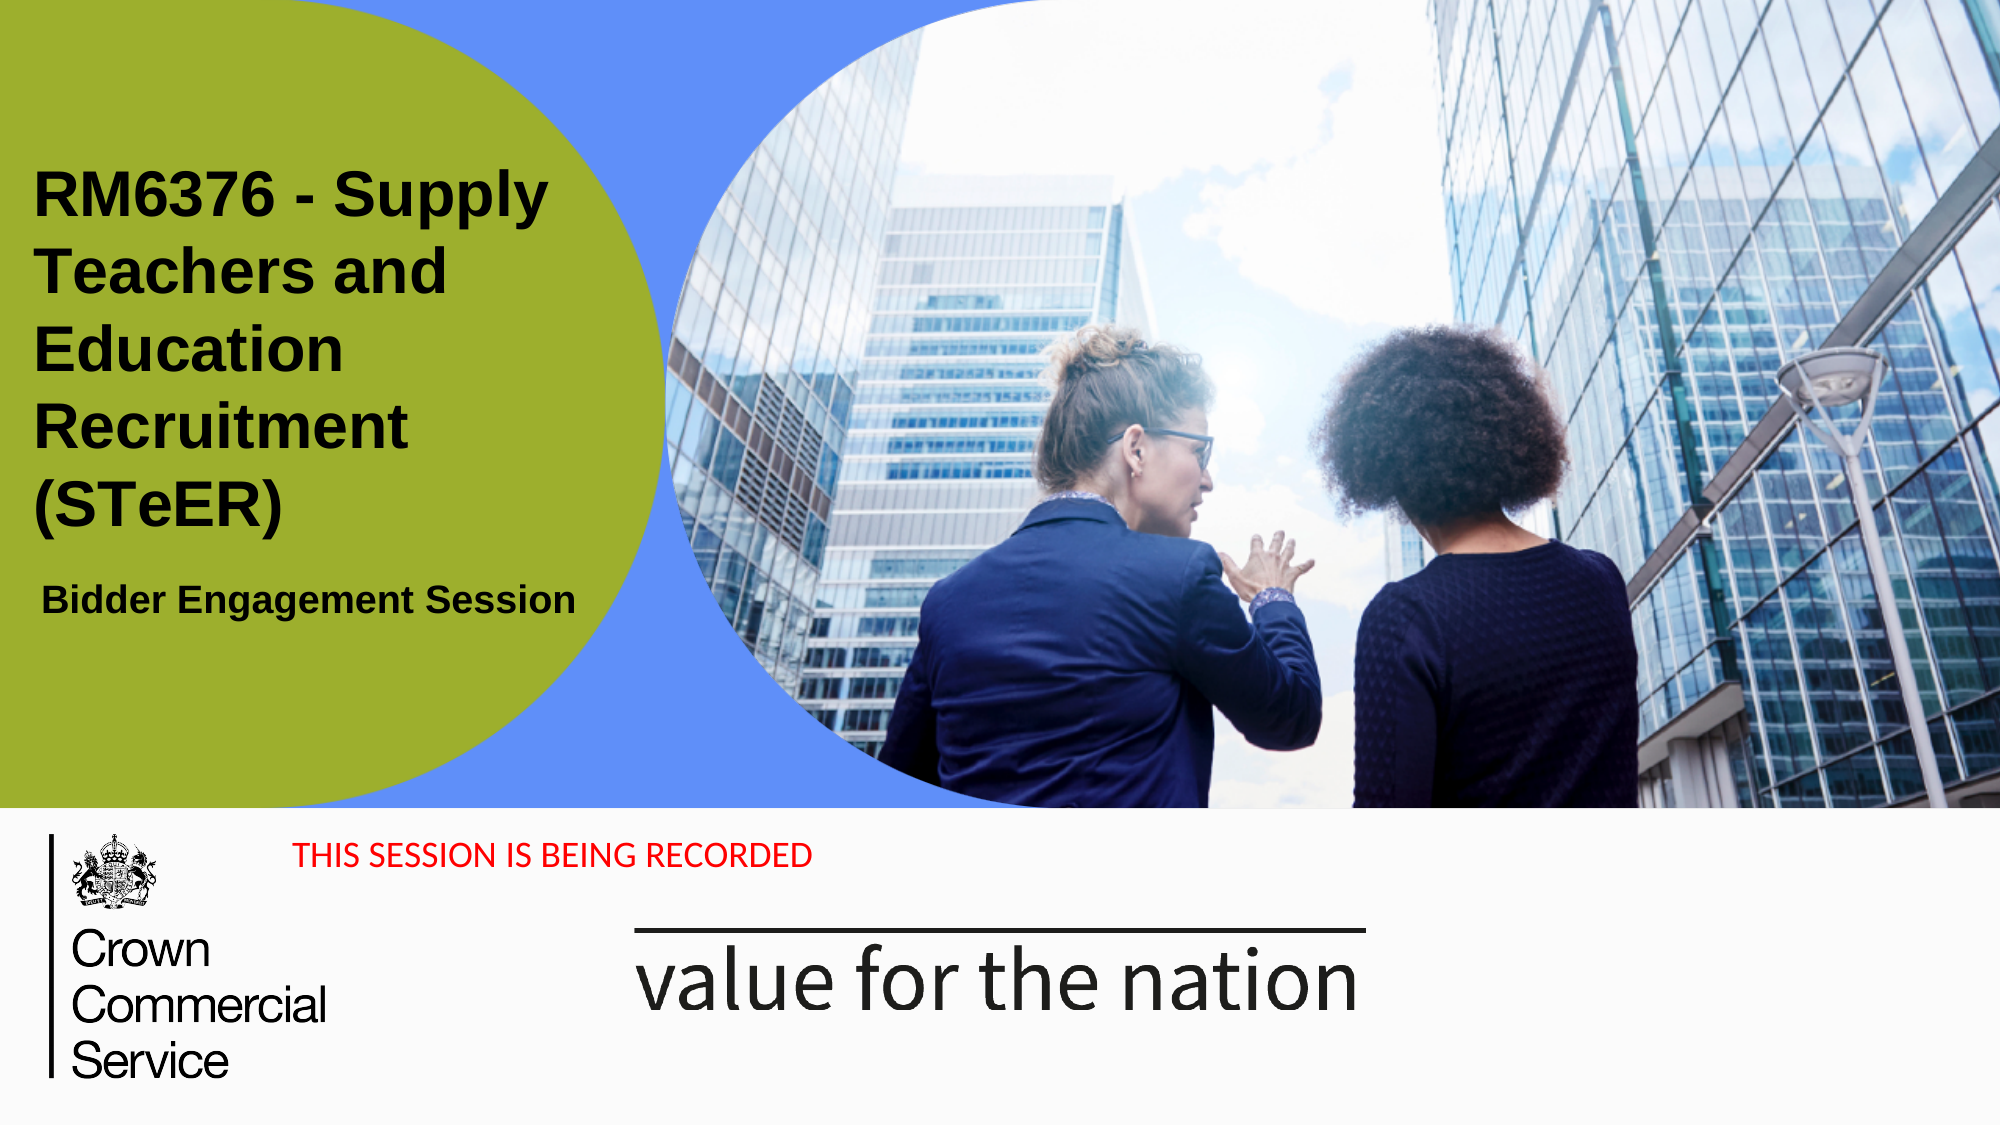

# RM6376 - Supply Teachers and Education Recruitment (STeER)
Bidder Engagement Session
THIS SESSION IS BEING RECORDED